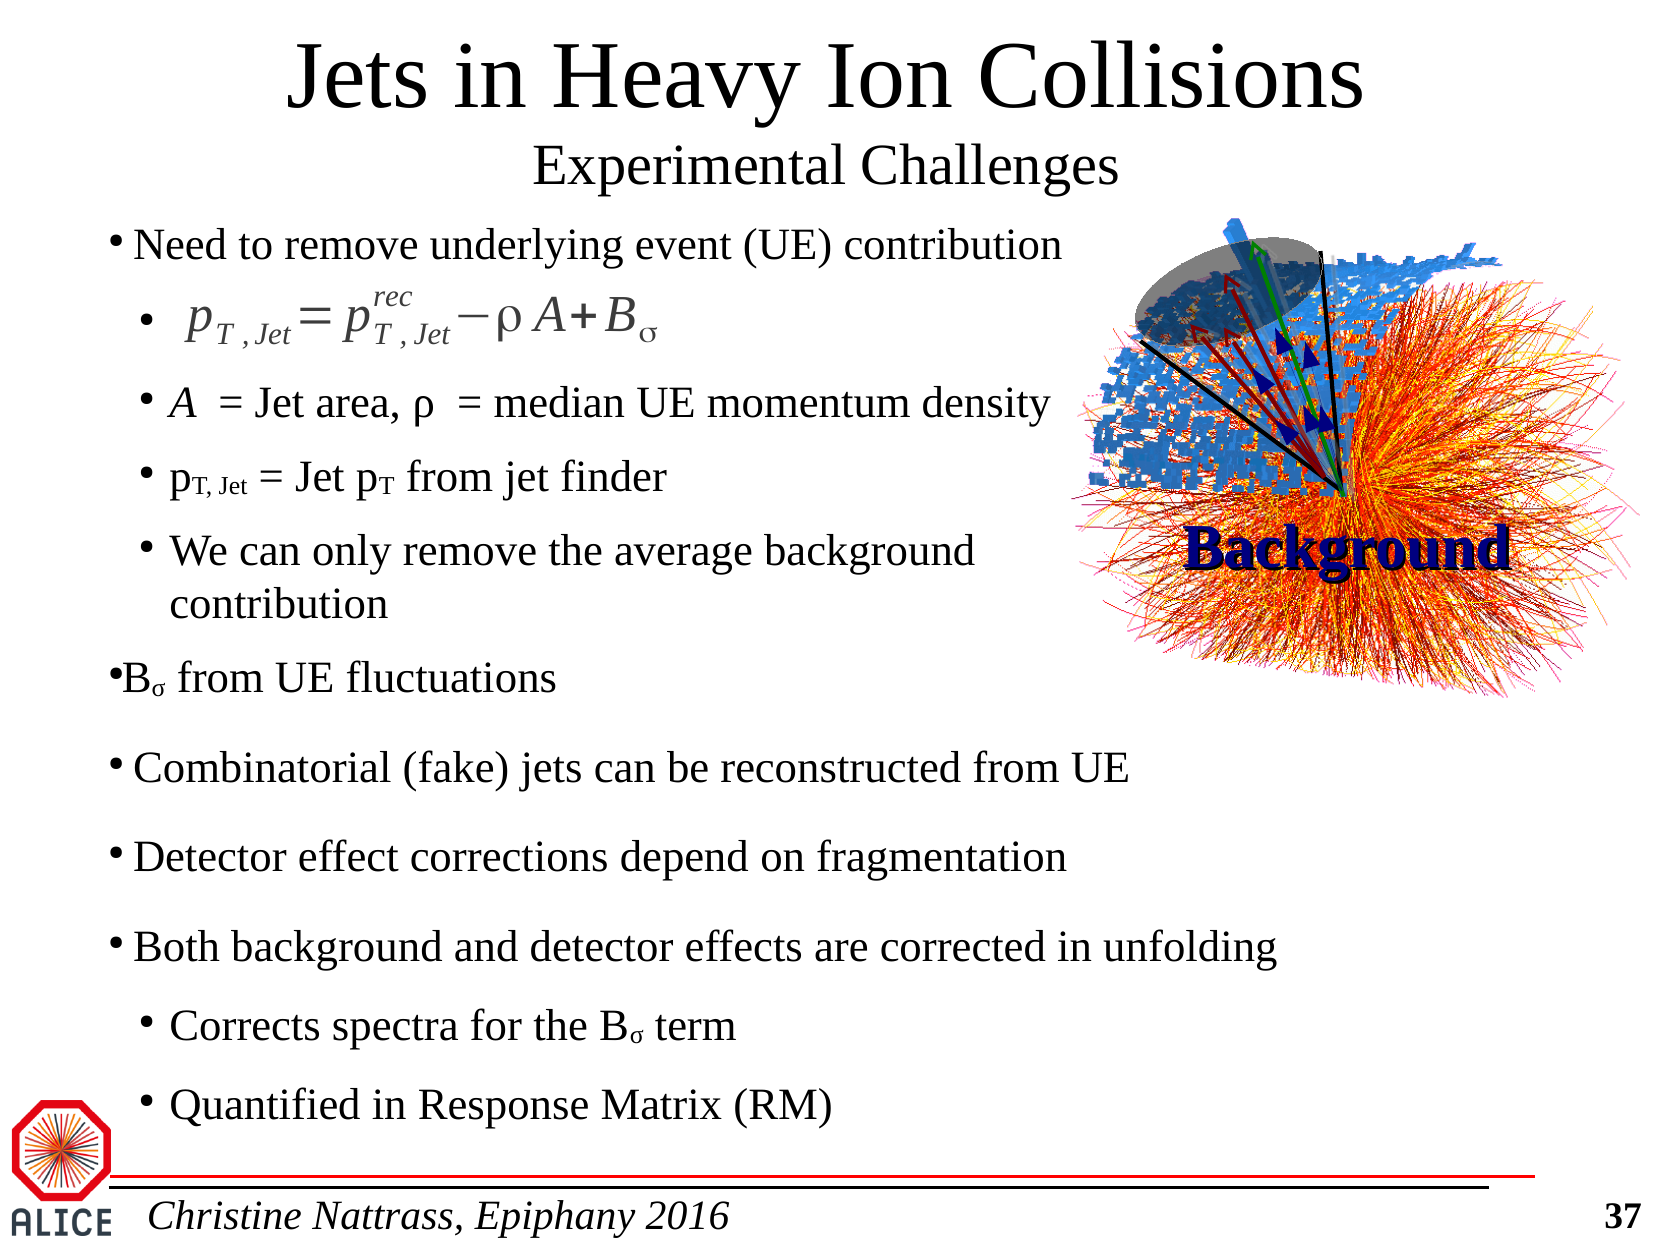

# Jets in Heavy Ion Collisions Experimental Challenges
 Need to remove underlying event (UE) contribution
A = Jet area, ρ = median UE momentum density
pT, Jet = Jet pT from jet finder
We can only remove the average background
contribution
Bσ from UE fluctuations
 Combinatorial (fake) jets can be reconstructed from UE
 Detector effect corrections depend on fragmentation
 Both background and detector effects are corrected in unfolding
Corrects spectra for the Bσ term
Quantified in Response Matrix (RM)
Background